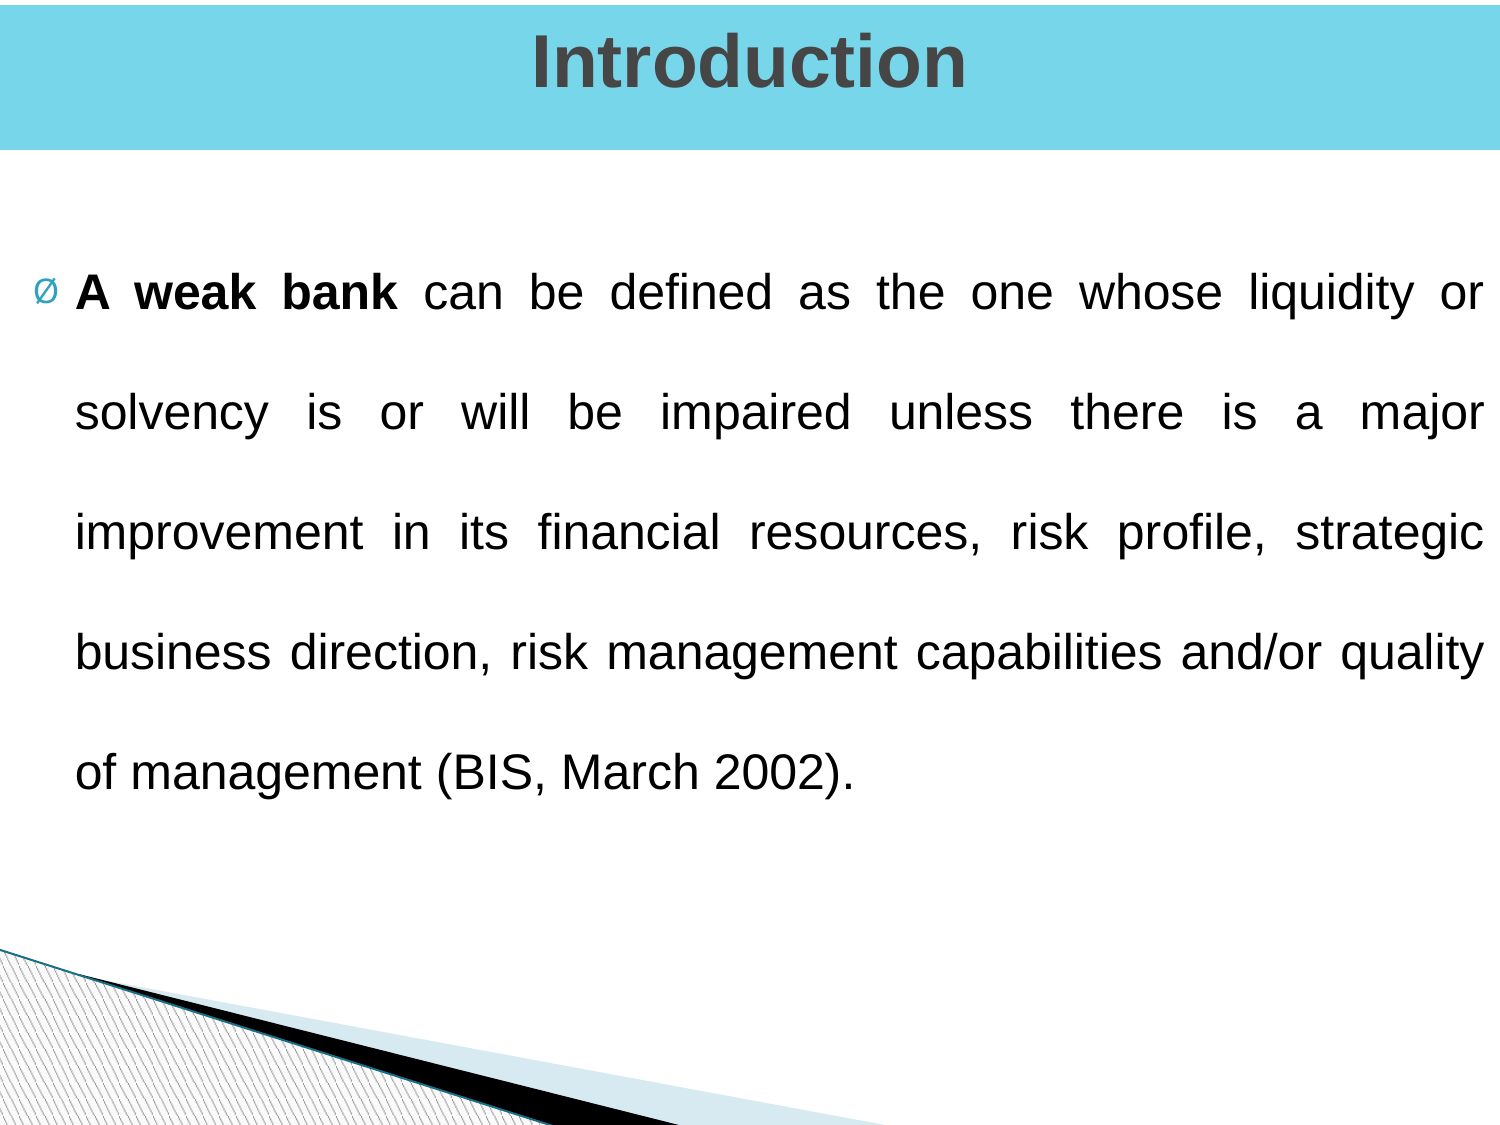

Introduction
# A weak bank can be defined as the one whose liquidity or solvency is or will be impaired unless there is a major improvement in its financial resources, risk profile, strategic business direction, risk management capabilities and/or quality of management (BIS, March 2002).